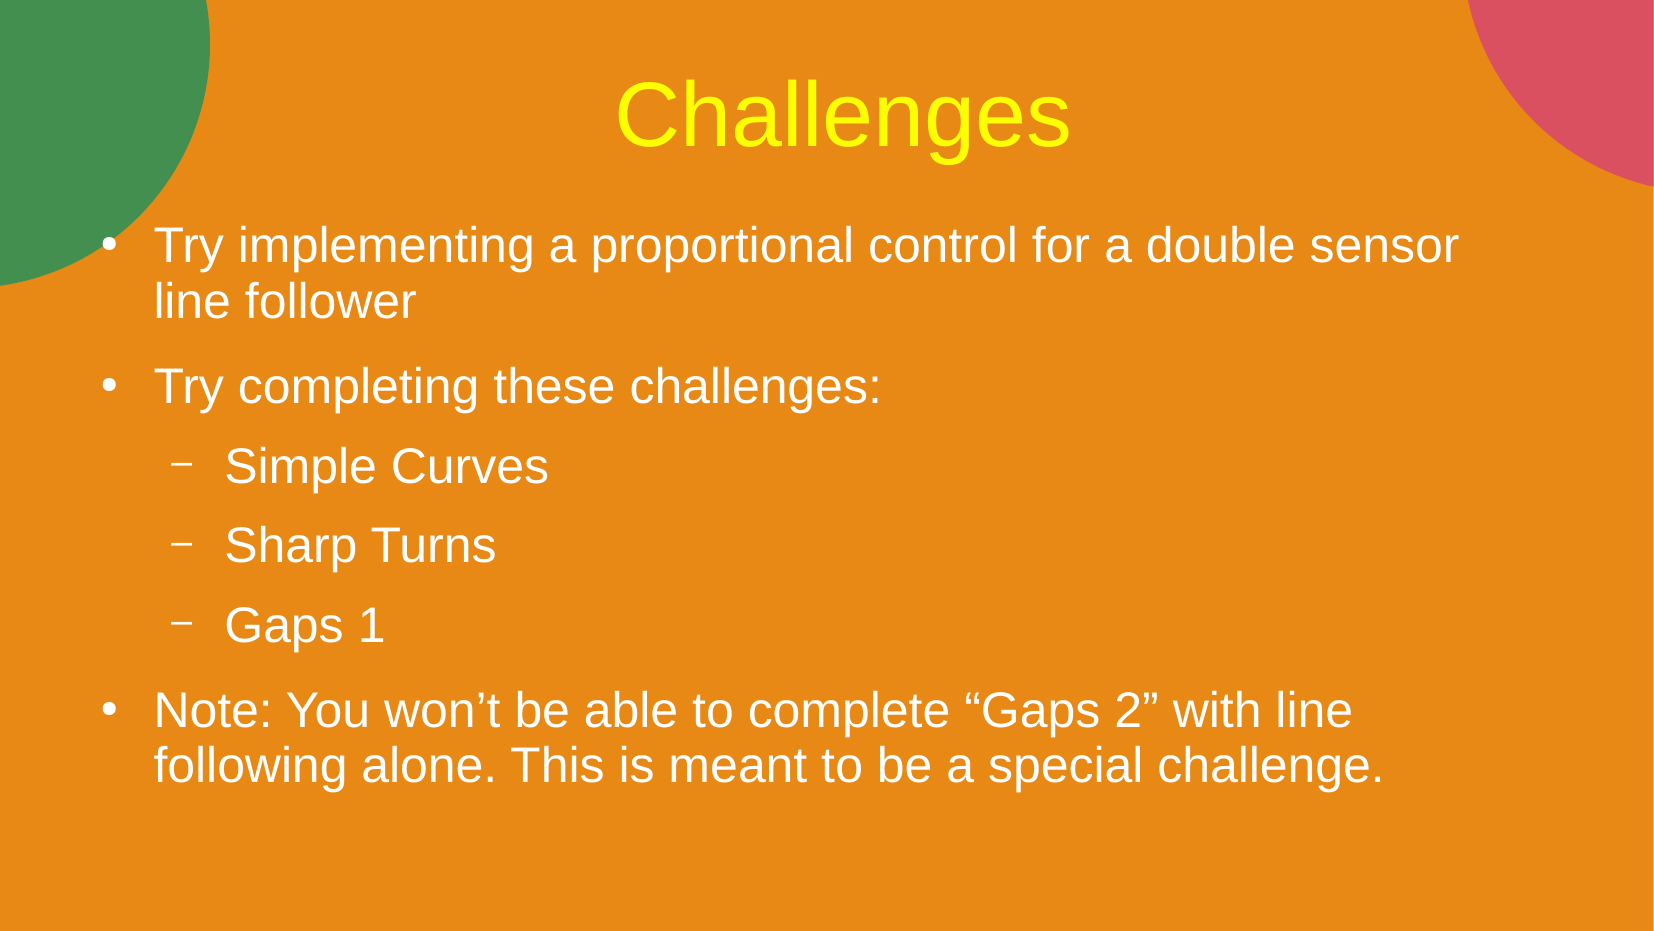

# Challenges
Try implementing a proportional control for a double sensor line follower
Try completing these challenges:
Simple Curves
Sharp Turns
Gaps 1
Note: You won’t be able to complete “Gaps 2” with line following alone. This is meant to be a special challenge.